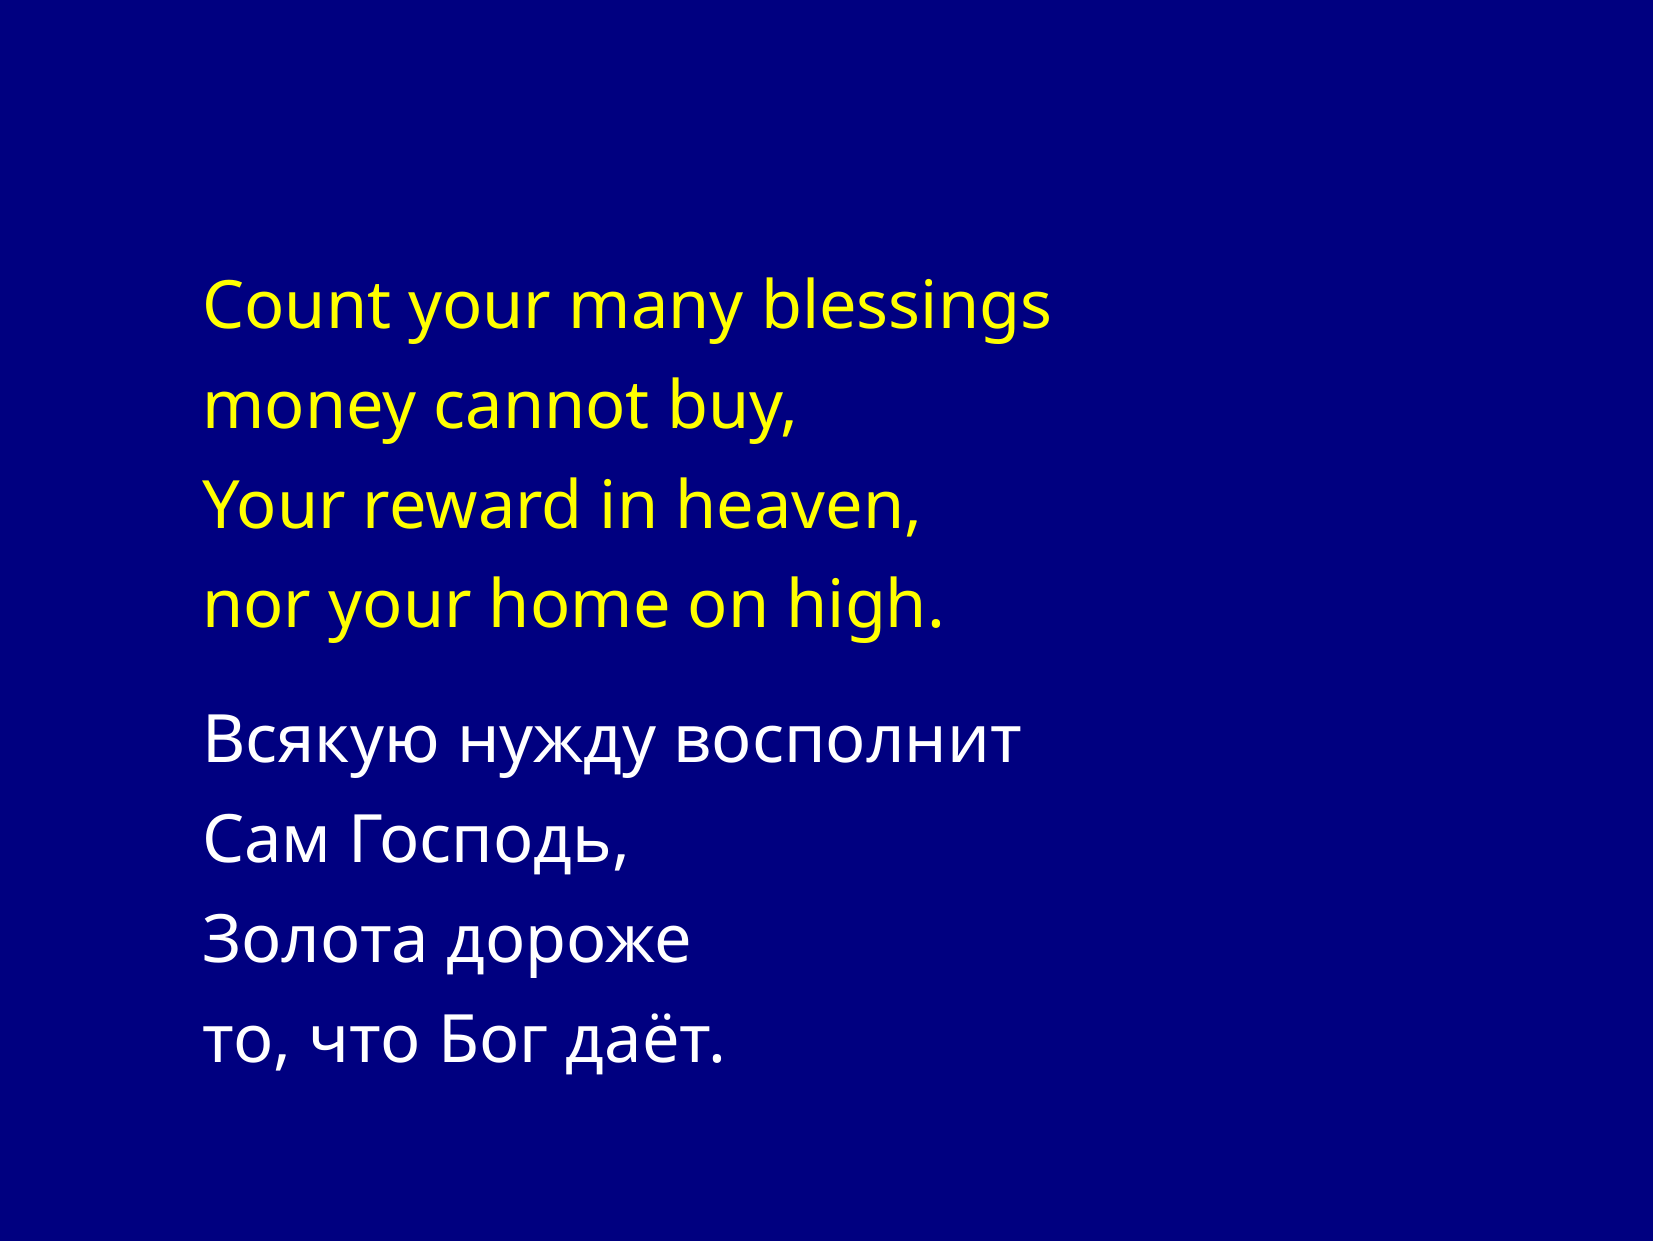

Count your many blessings
	money cannot buy,
	Your reward in heaven,
	nor your home on high.
	Всякую нужду восполнит
	Сам Господь,
	Золота дороже
	то, что Бог даёт.